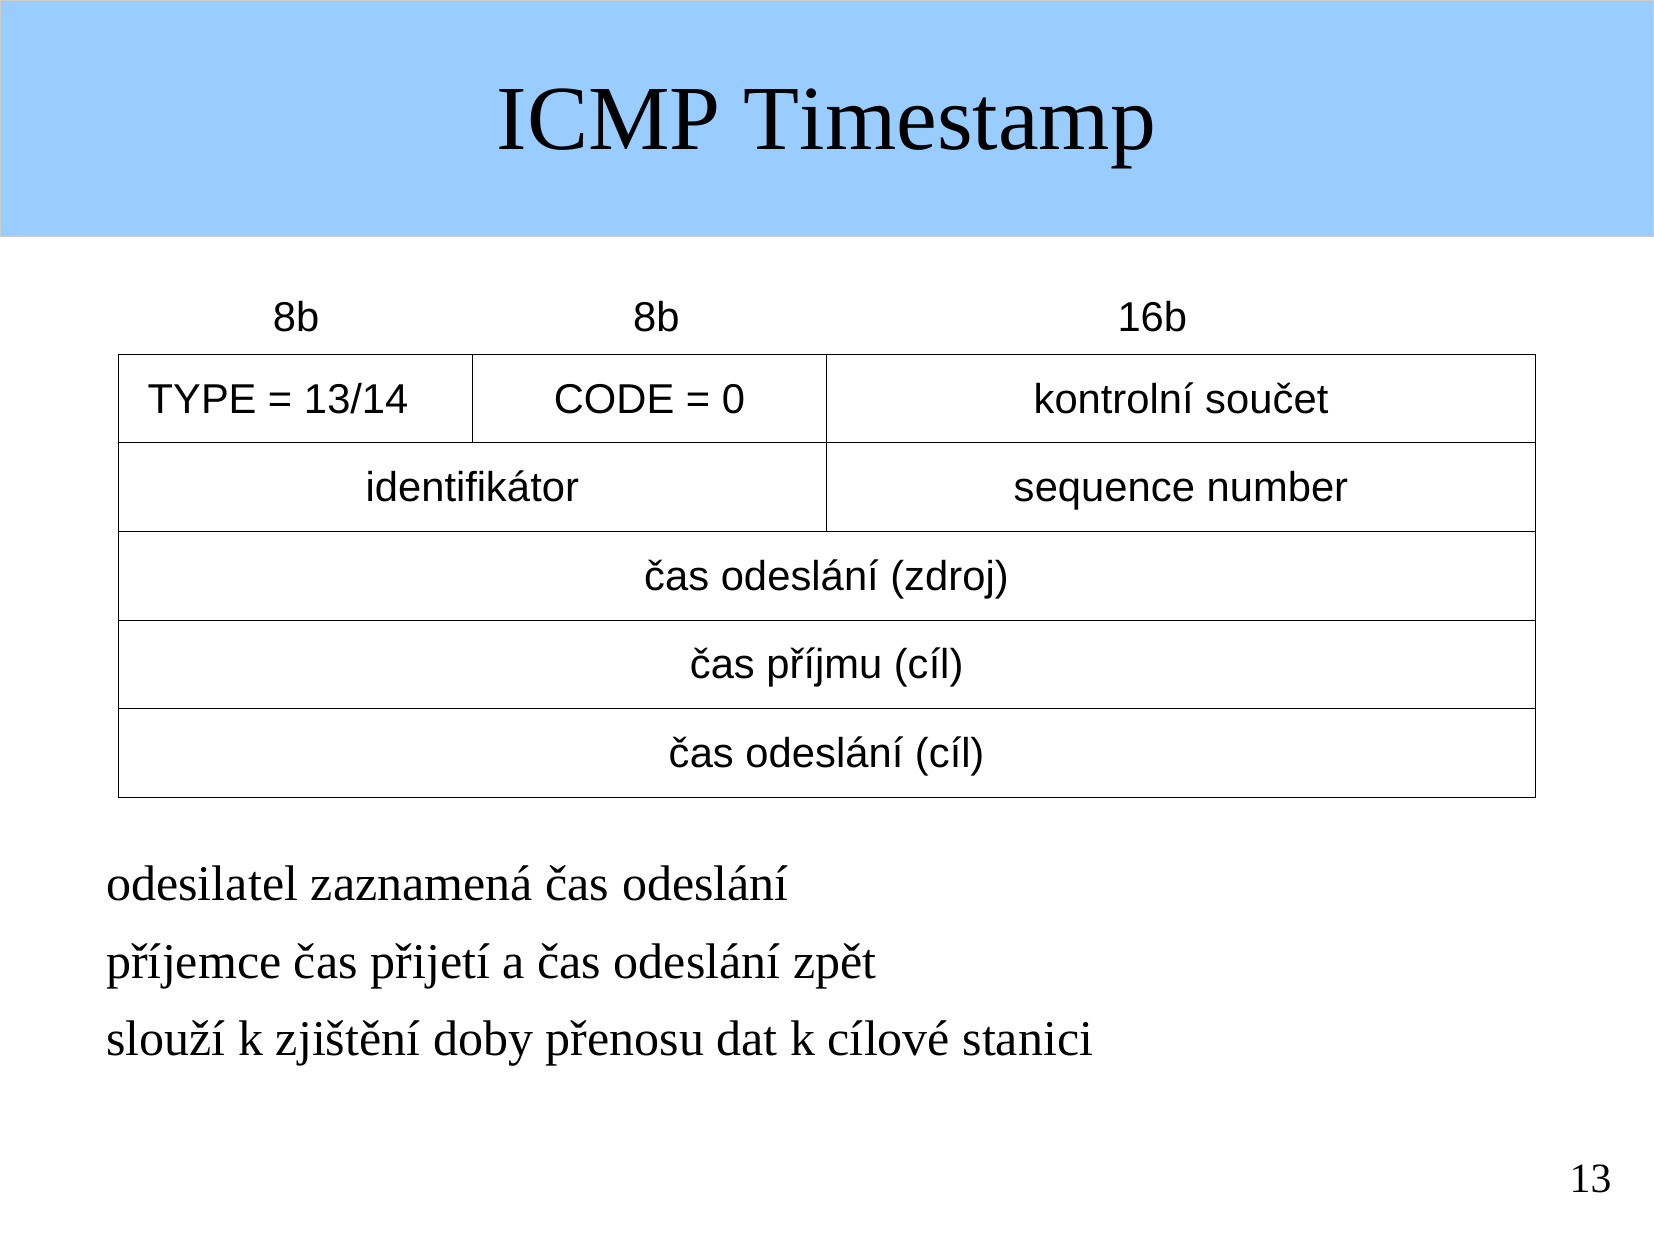

# ICMP Timestamp
16b
8b
8b
TYPE = 13/14
CODE = 0
kontrolní součet
identifikátor
sequence number
čas odeslání (zdroj)
čas příjmu (cíl)
čas odeslání (cíl)
odesilatel zaznamená čas odeslání
příjemce čas přijetí a čas odeslání zpět
slouží k zjištění doby přenosu dat k cílové stanici